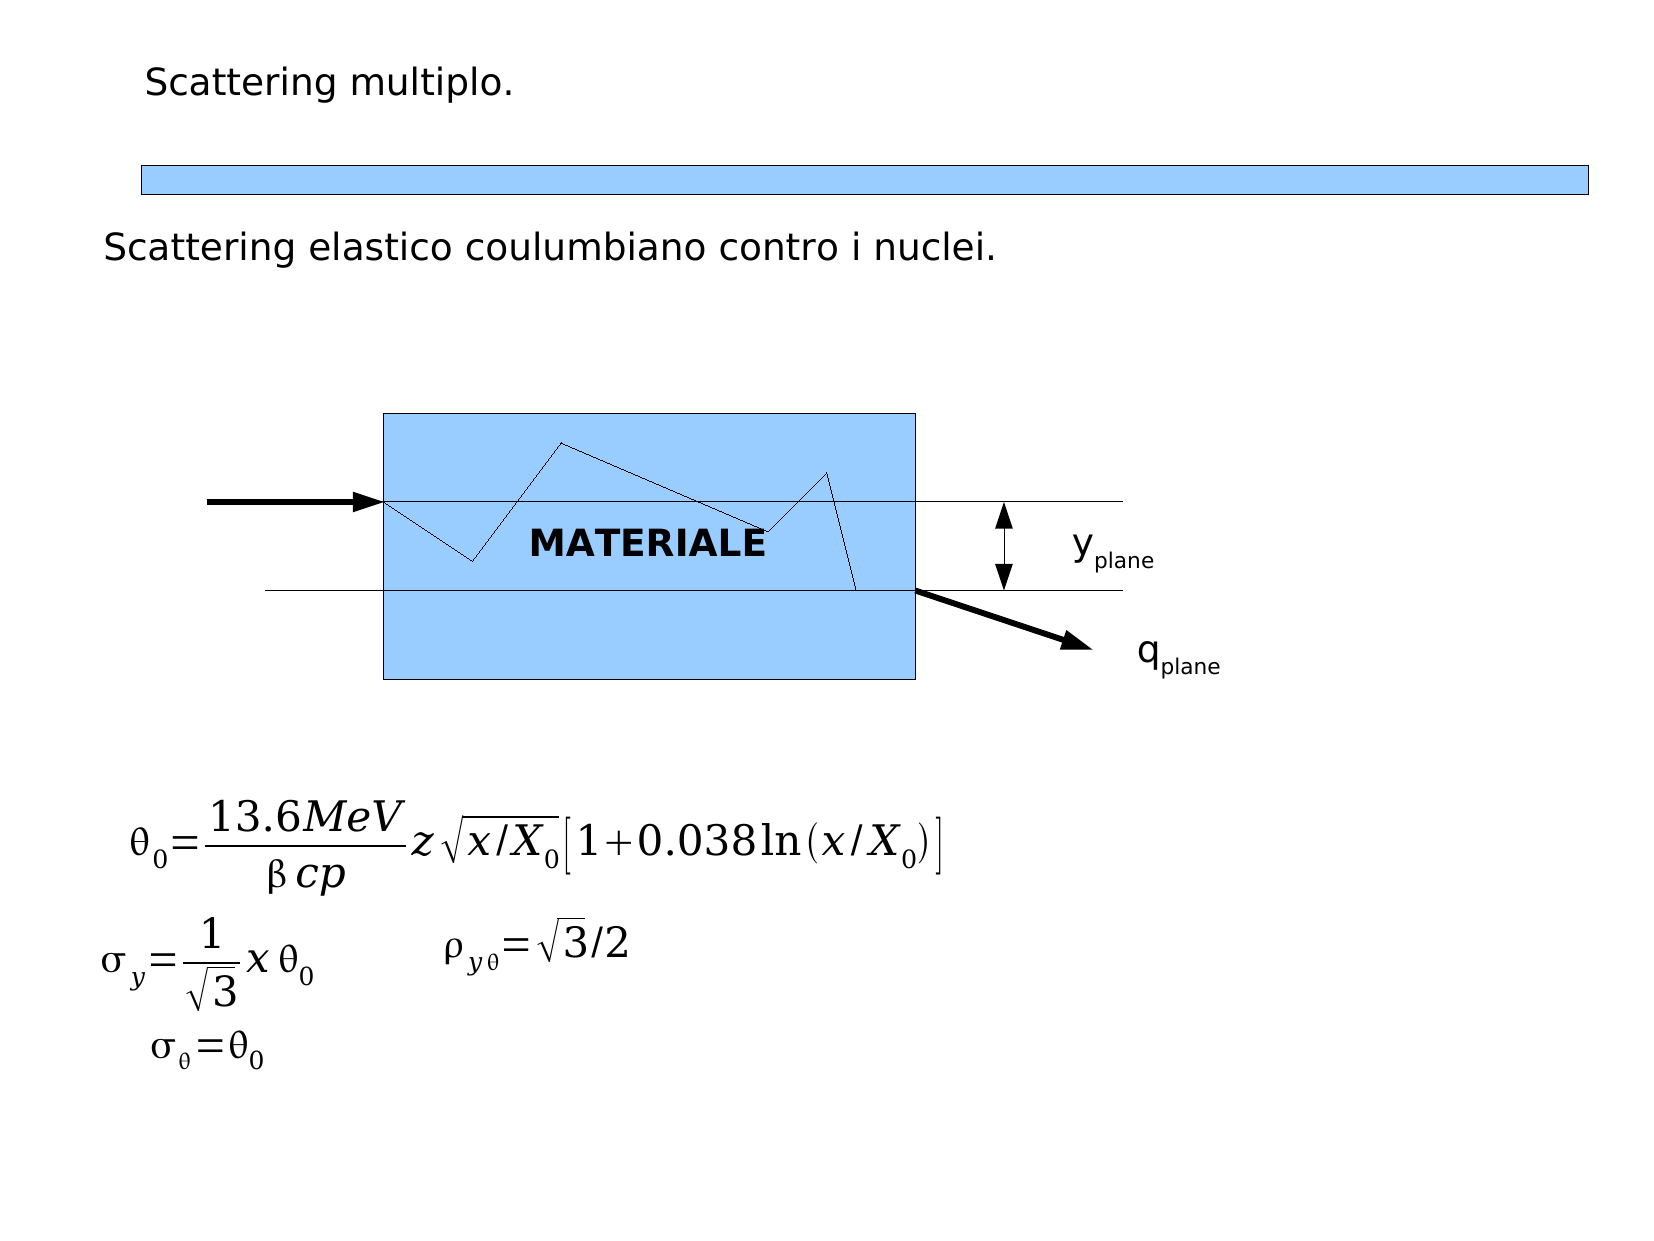

Scattering multiplo.
Scattering elastico coulumbiano contro i nuclei.
yplane
MATERIALE
qplane